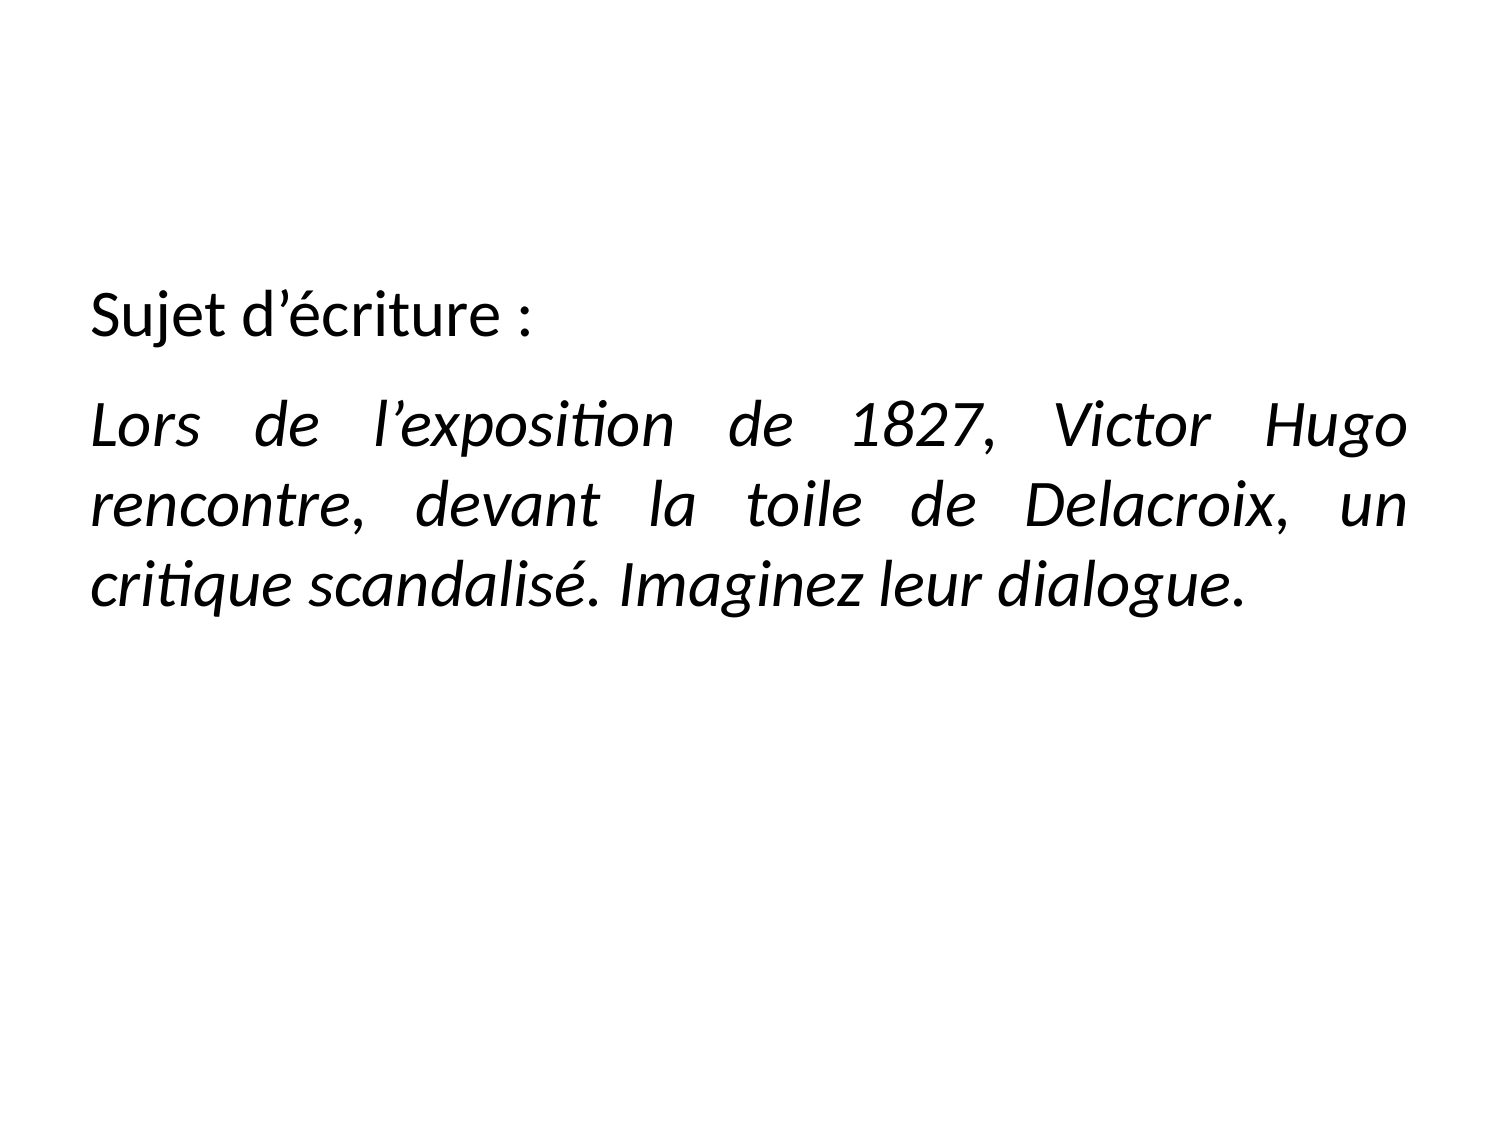

#
Sujet d’écriture :
Lors de l’exposition de 1827, Victor Hugo rencontre, devant la toile de Delacroix, un critique scandalisé. Imaginez leur dialogue.